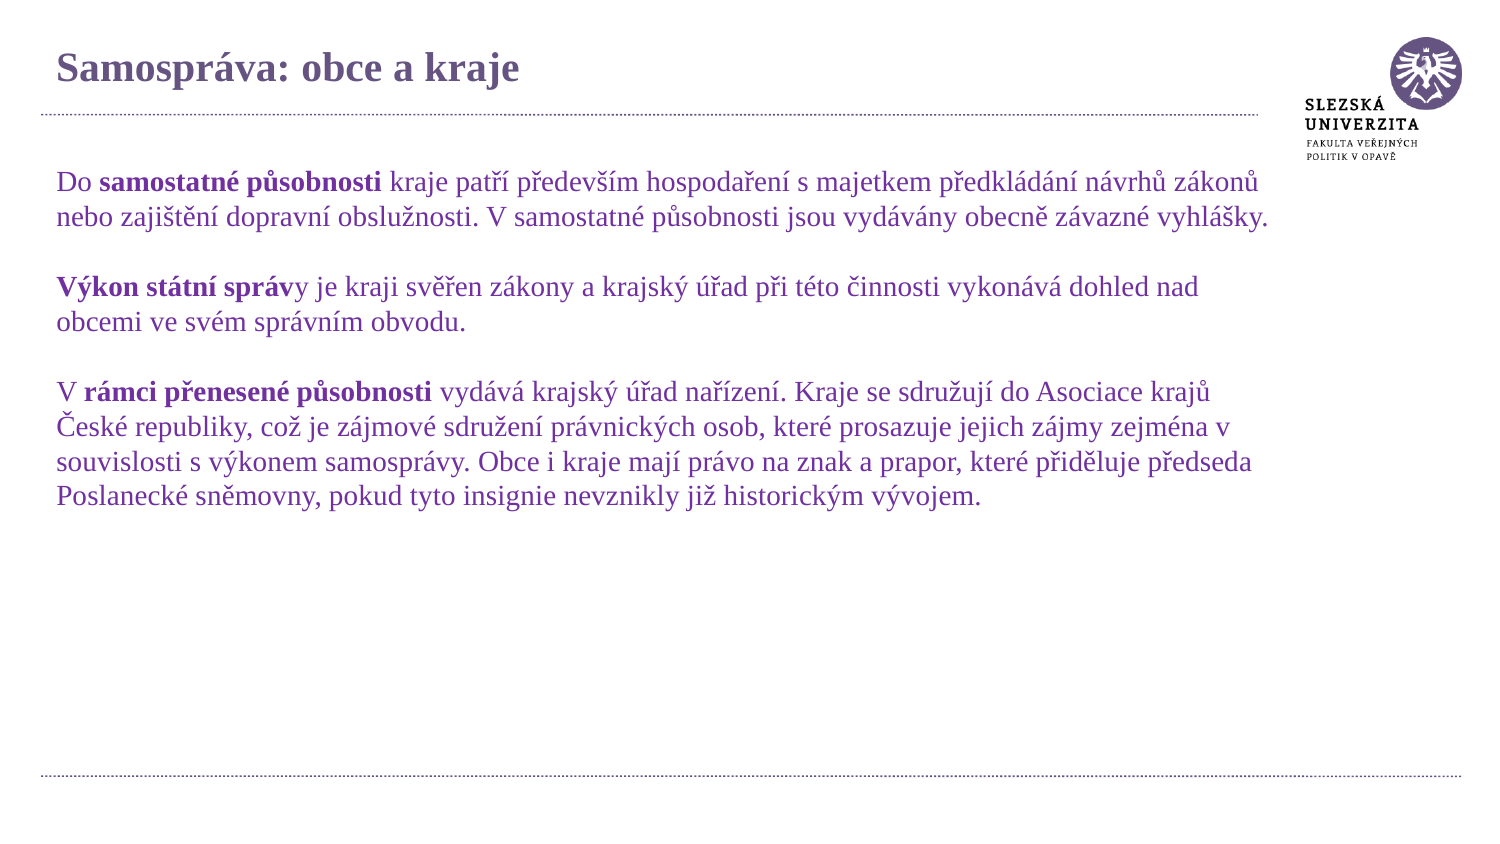

# Samospráva: obce a kraje
Do samostatné působnosti kraje patří především hospodaření s majetkem předkládání návrhů zákonů nebo zajištění dopravní obslužnosti. V samostatné působnosti jsou vydávány obecně závazné vyhlášky.
Výkon státní správy je kraji svěřen zákony a krajský úřad při této činnosti vykonává dohled nad obcemi ve svém správním obvodu.
V rámci přenesené působnosti vydává krajský úřad nařízení. Kraje se sdružují do Asociace krajů České republiky, což je zájmové sdružení právnických osob, které prosazuje jejich zájmy zejména v souvislosti s výkonem samosprávy. Obce i kraje mají právo na znak a prapor, které přiděluje předseda Poslanecké sněmovny, pokud tyto insignie nevznikly již historickým vývojem.